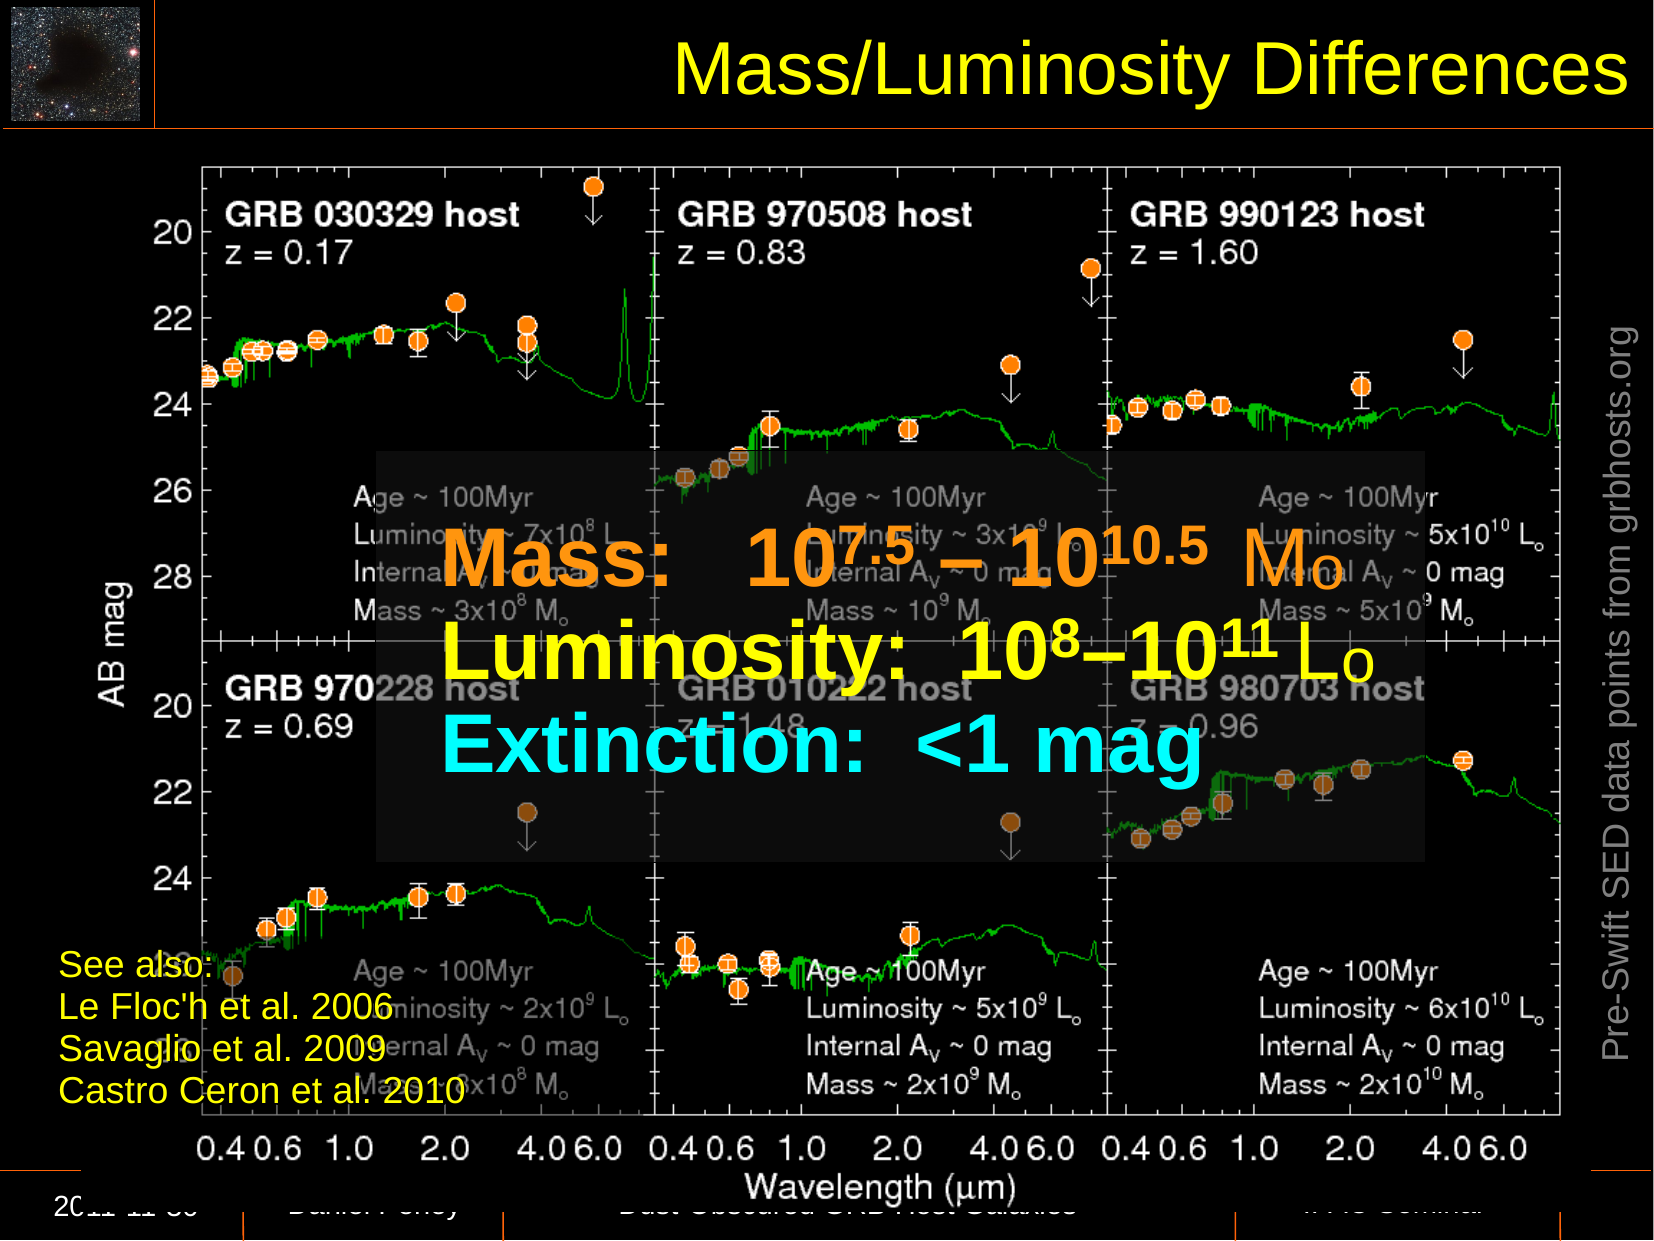

# Mass/Luminosity Differences
Mass: 107.5 – 1010.5 Mo
Luminosity: 108–1011 Lo
Extinction: <1 mag
Pre-Swift SED data points from grbhosts.org
See also:
Le Floc'h et al. 2006
Savaglio et al. 2009
Castro Ceron et al. 2010
2011-11-30